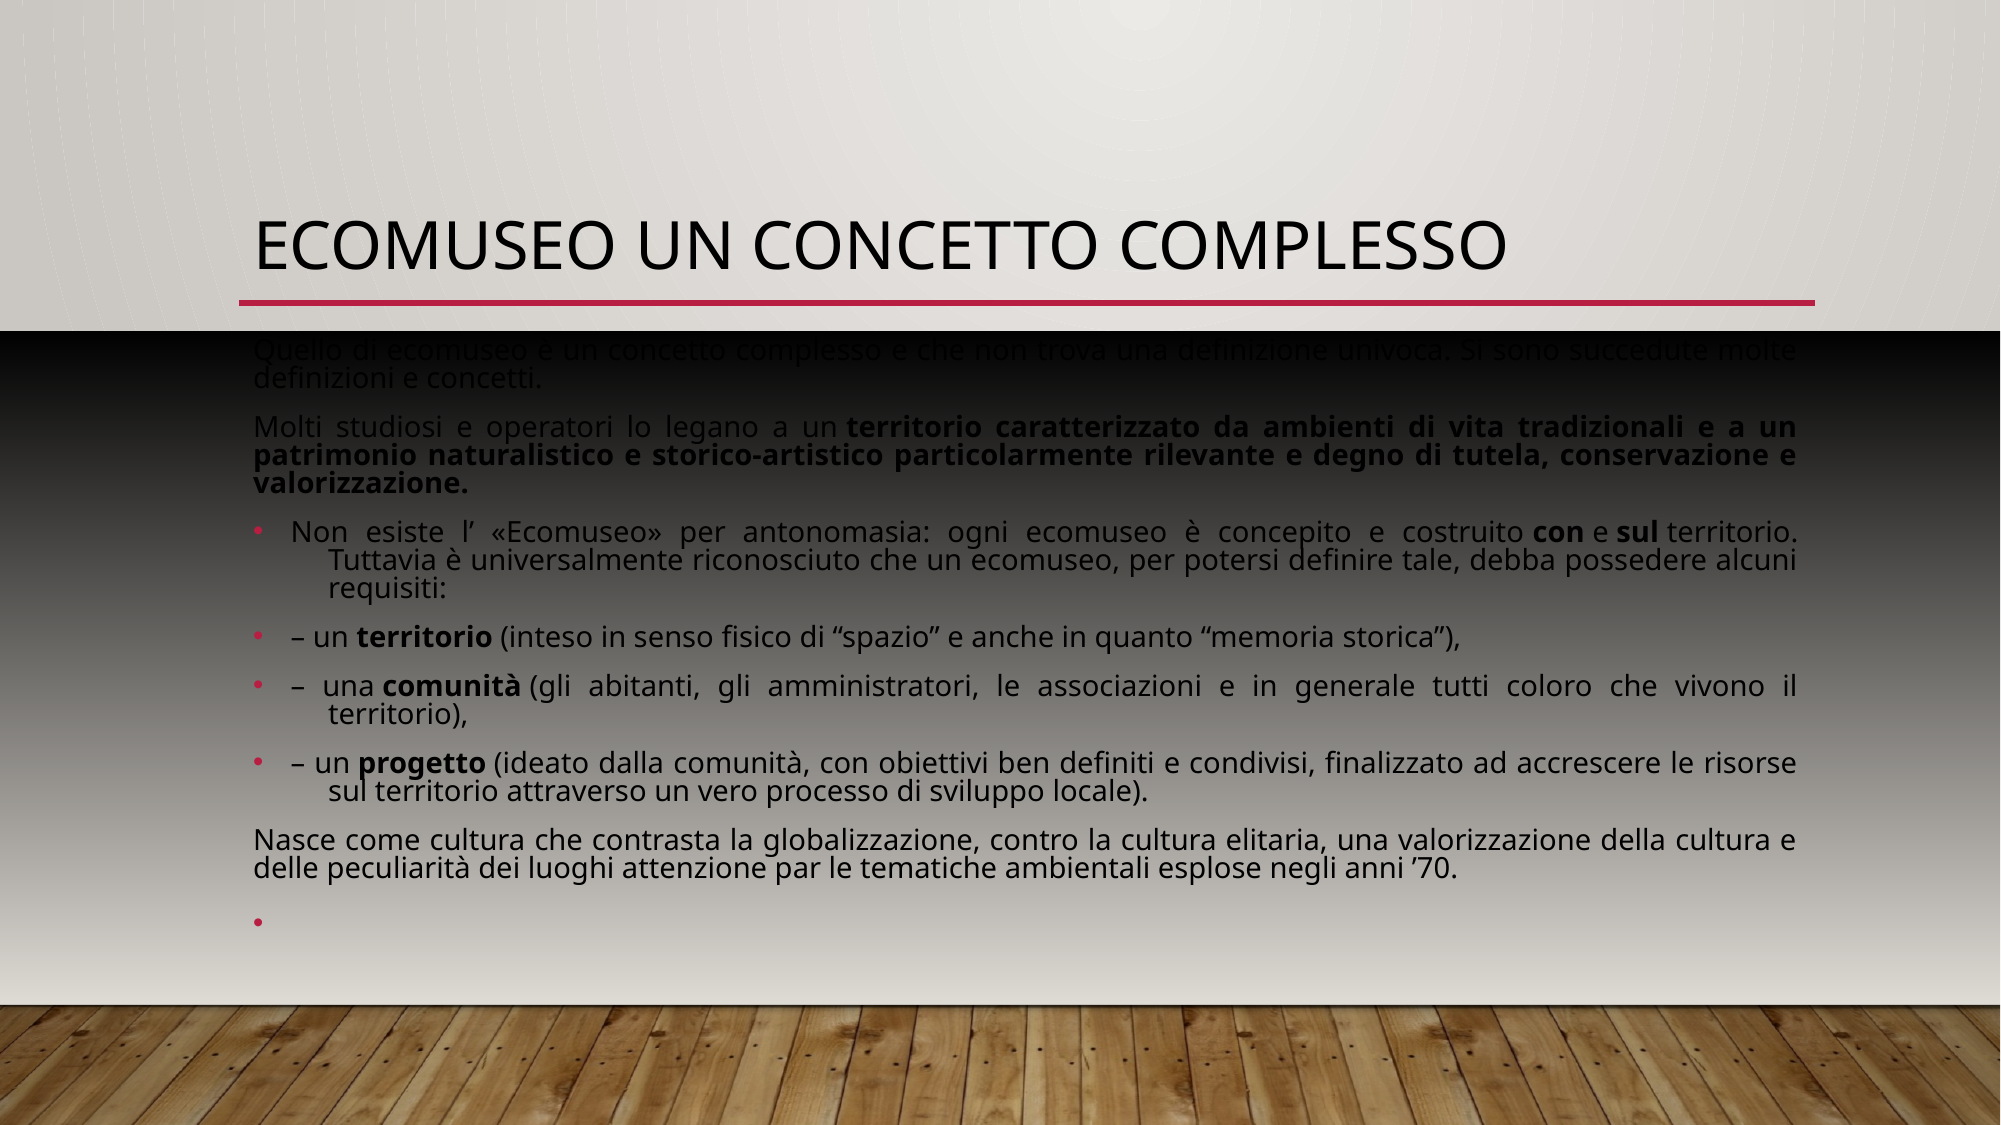

# Ecomuseo un concetto complesso
Quello di ecomuseo è un concetto complesso e che non trova una definizione univoca. Si sono succedute molte definizioni e concetti.
Molti studiosi e operatori lo legano a un territorio caratterizzato da ambienti di vita tradizionali e a un patrimonio naturalistico e storico-artistico particolarmente rilevante e degno di tutela, conservazione e valorizzazione.
Non esiste l’ «Ecomuseo» per antonomasia: ogni ecomuseo è concepito e costruito con e sul territorio. Tuttavia è universalmente riconosciuto che un ecomuseo, per potersi definire tale, debba possedere alcuni requisiti:
– un territorio (inteso in senso fisico di “spazio” e anche in quanto “memoria storica”),
– una comunità (gli abitanti, gli amministratori, le associazioni e in generale tutti coloro che vivono il territorio),
– un progetto (ideato dalla comunità, con obiettivi ben definiti e condivisi, finalizzato ad accrescere le risorse sul territorio attraverso un vero processo di sviluppo locale).
Nasce come cultura che contrasta la globalizzazione, contro la cultura elitaria, una valorizzazione della cultura e delle peculiarità dei luoghi attenzione par le tematiche ambientali esplose negli anni ’70.